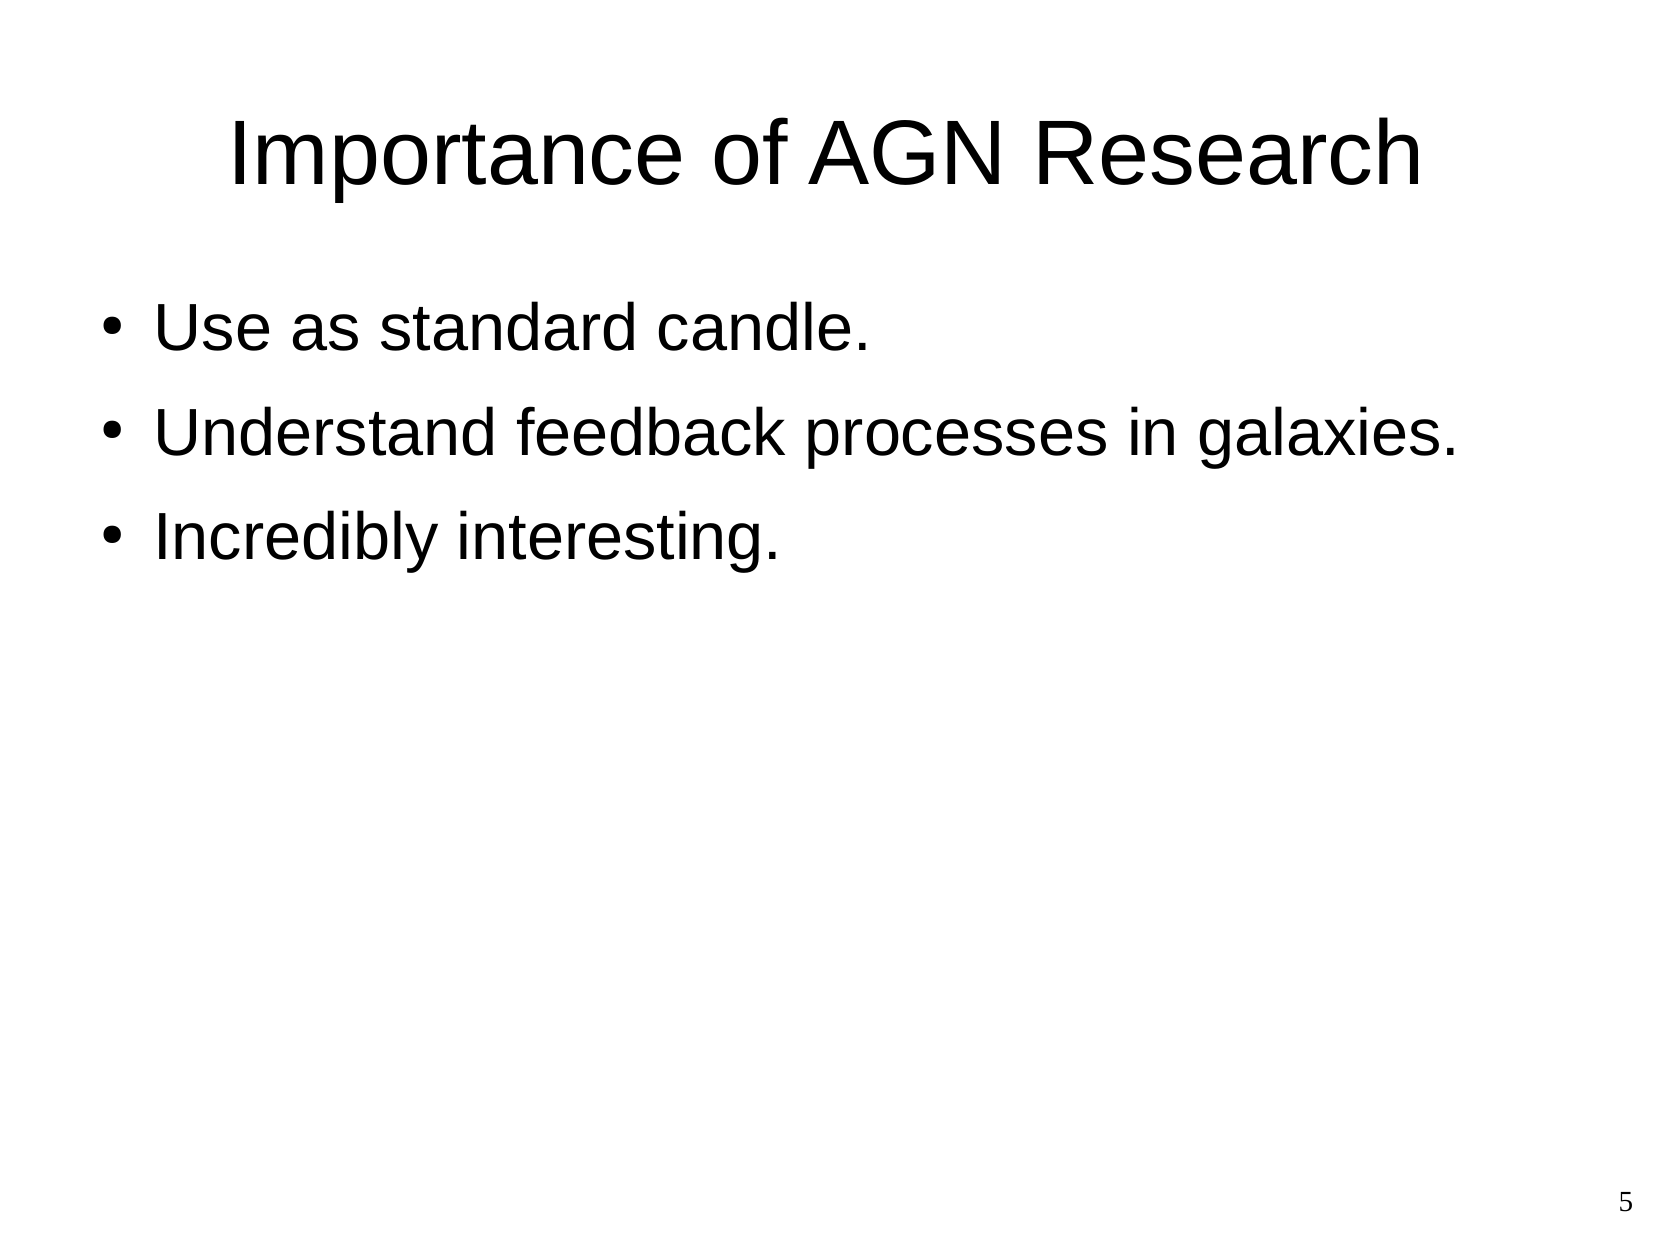

# Importance of AGN Research
Use as standard candle.
Understand feedback processes in galaxies.
Incredibly interesting.